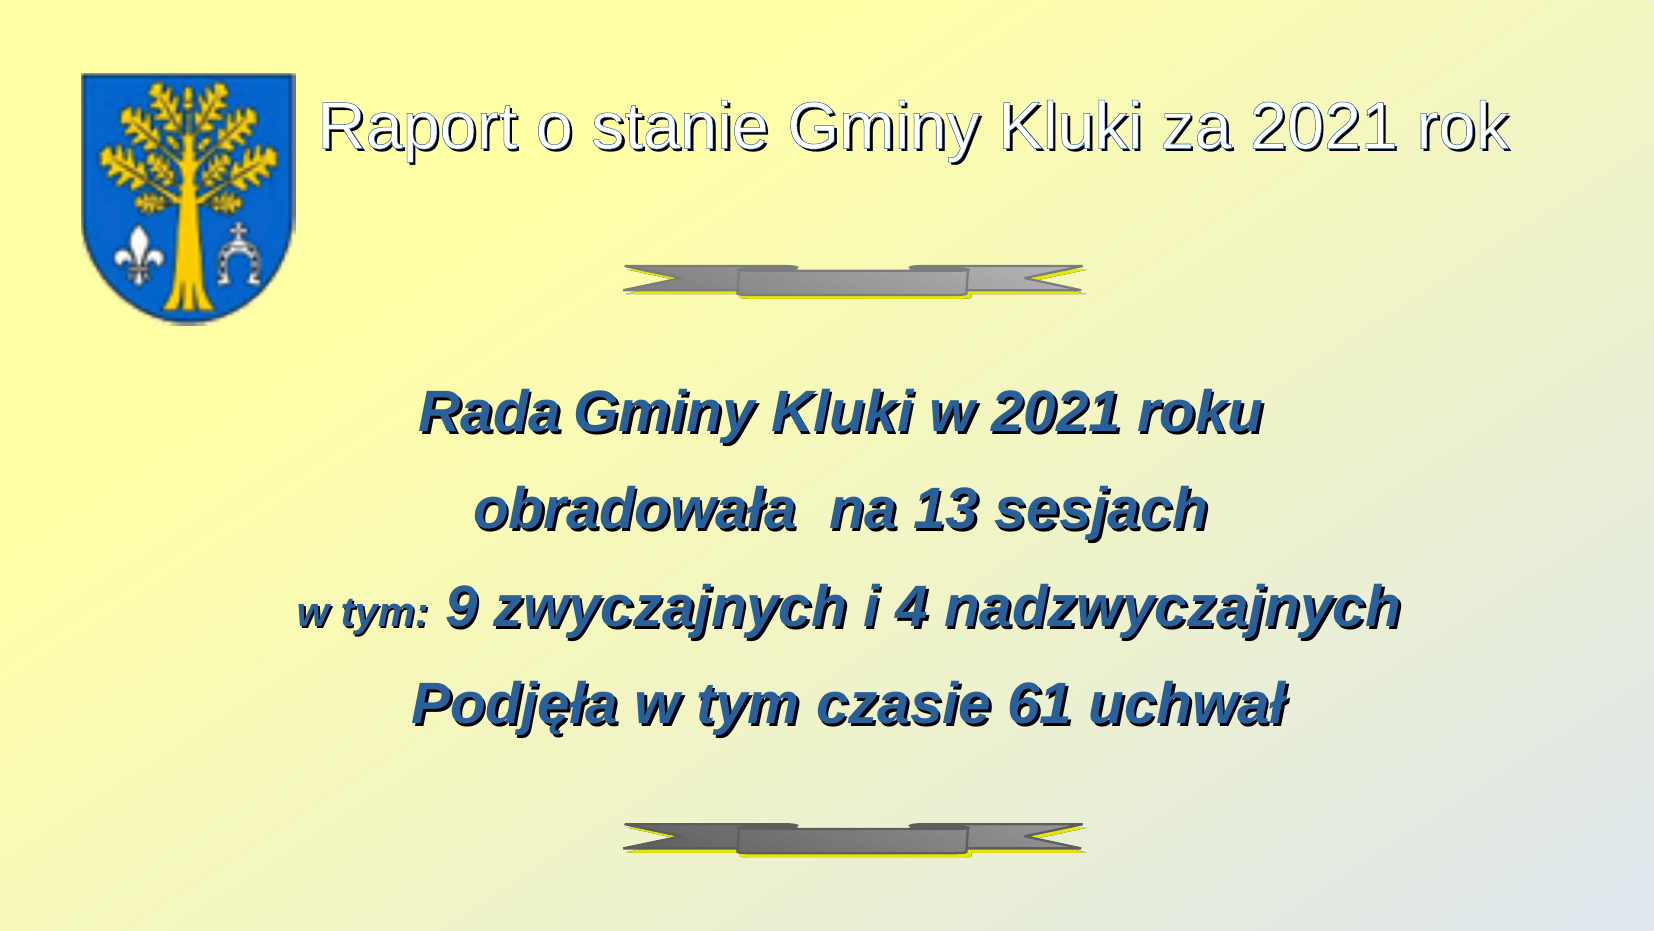

# Raport o stanie Gminy Kluki za 2021 rok
Rada Gminy Kluki w 2021 roku
obradowała na 13 sesjach
w tym: 9 zwyczajnych i 4 nadzwyczajnych
Podjęła w tym czasie 61 uchwał
9 czerwca 2022
18